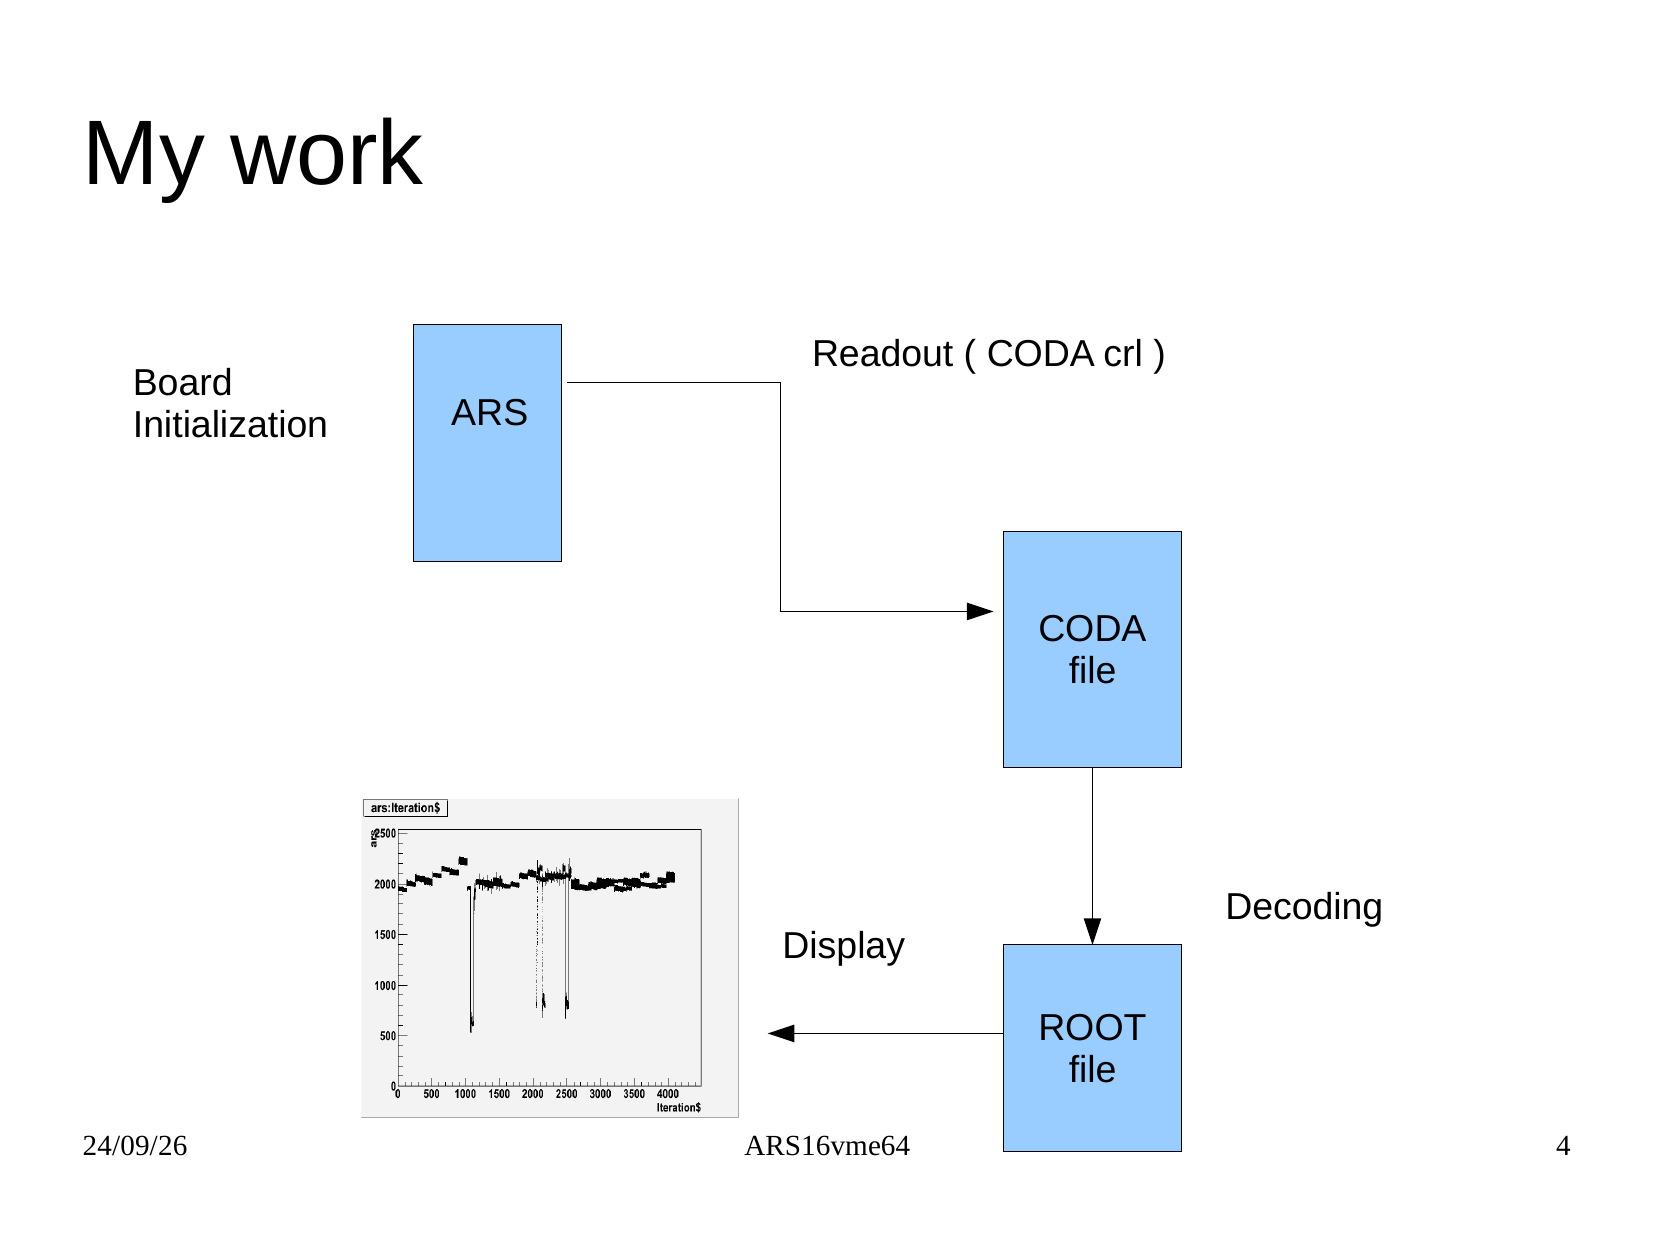

# My work
Readout ( CODA crl )
Board
Initialization
ARS
CODA
file
Decoding
Display
ROOT
file
ARS16vme64
4